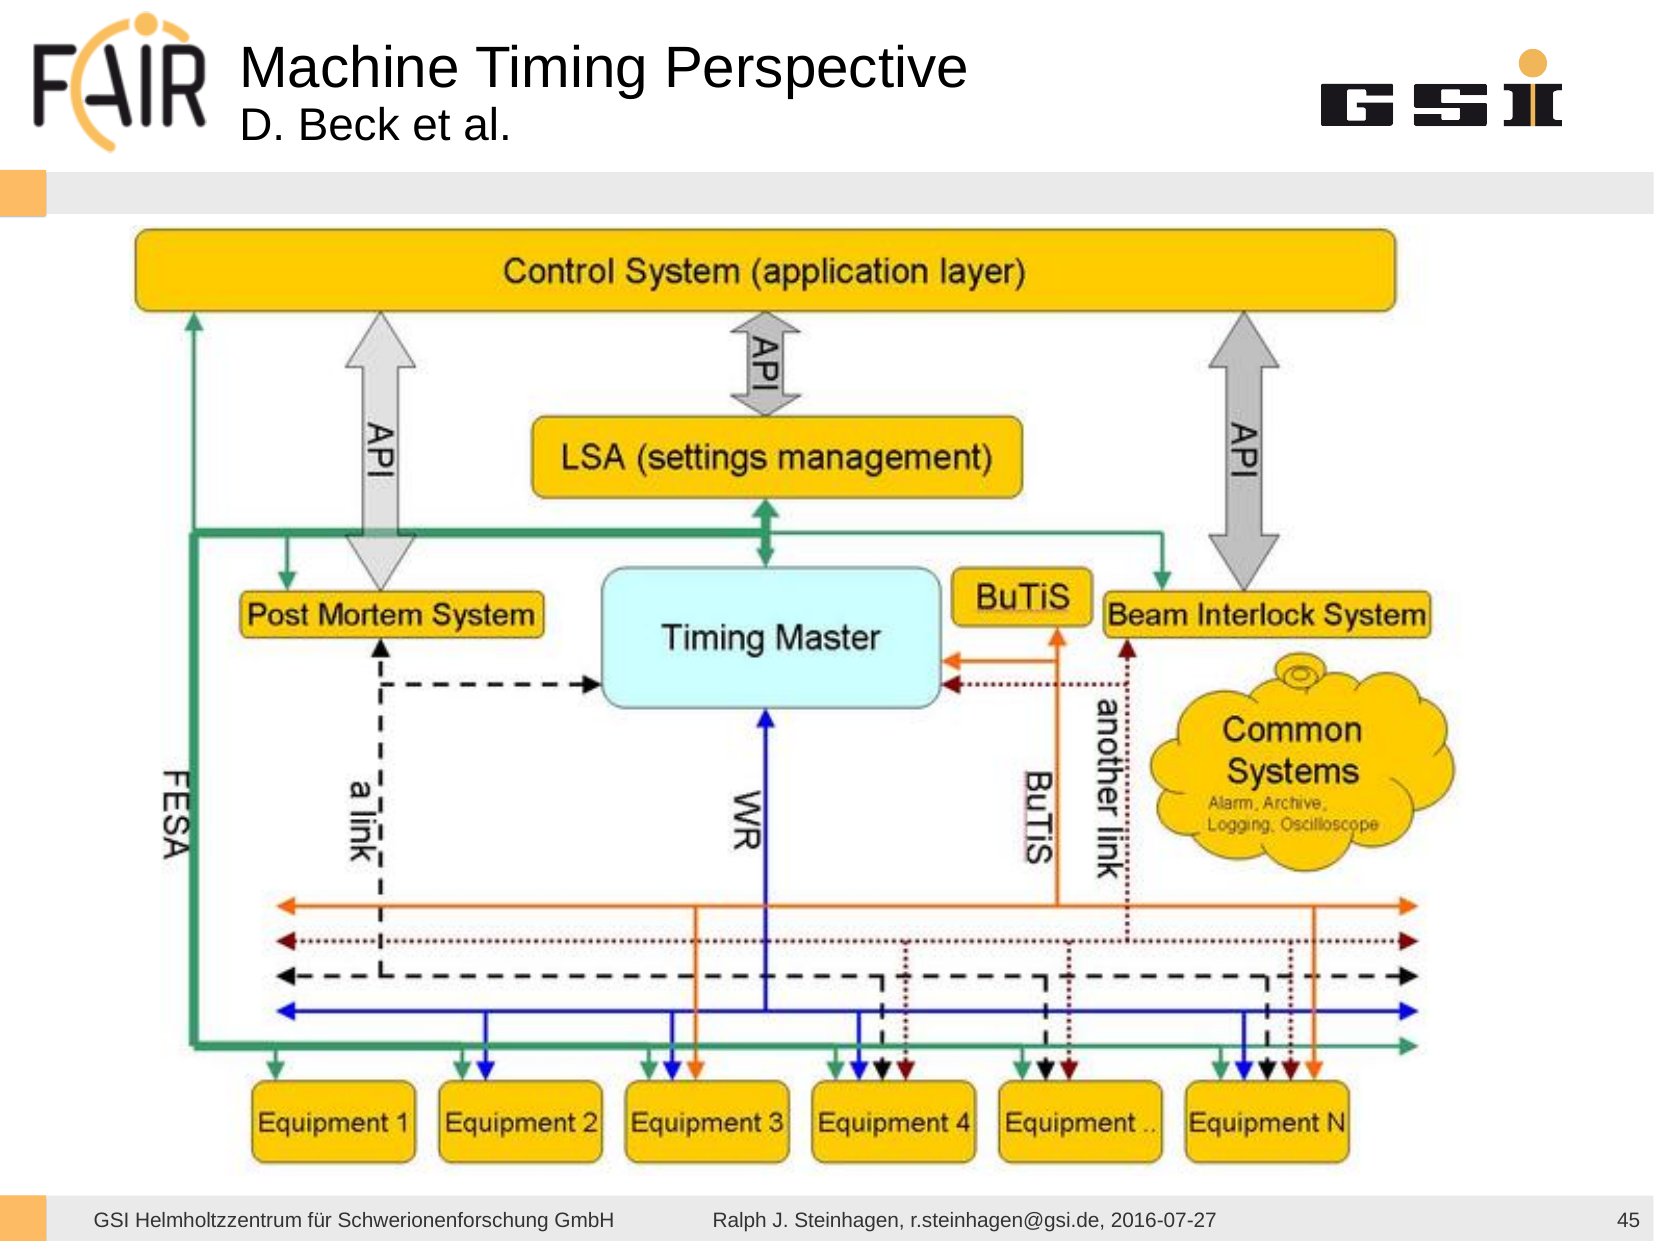

# Machine Timing Perspective D. Beck et al.